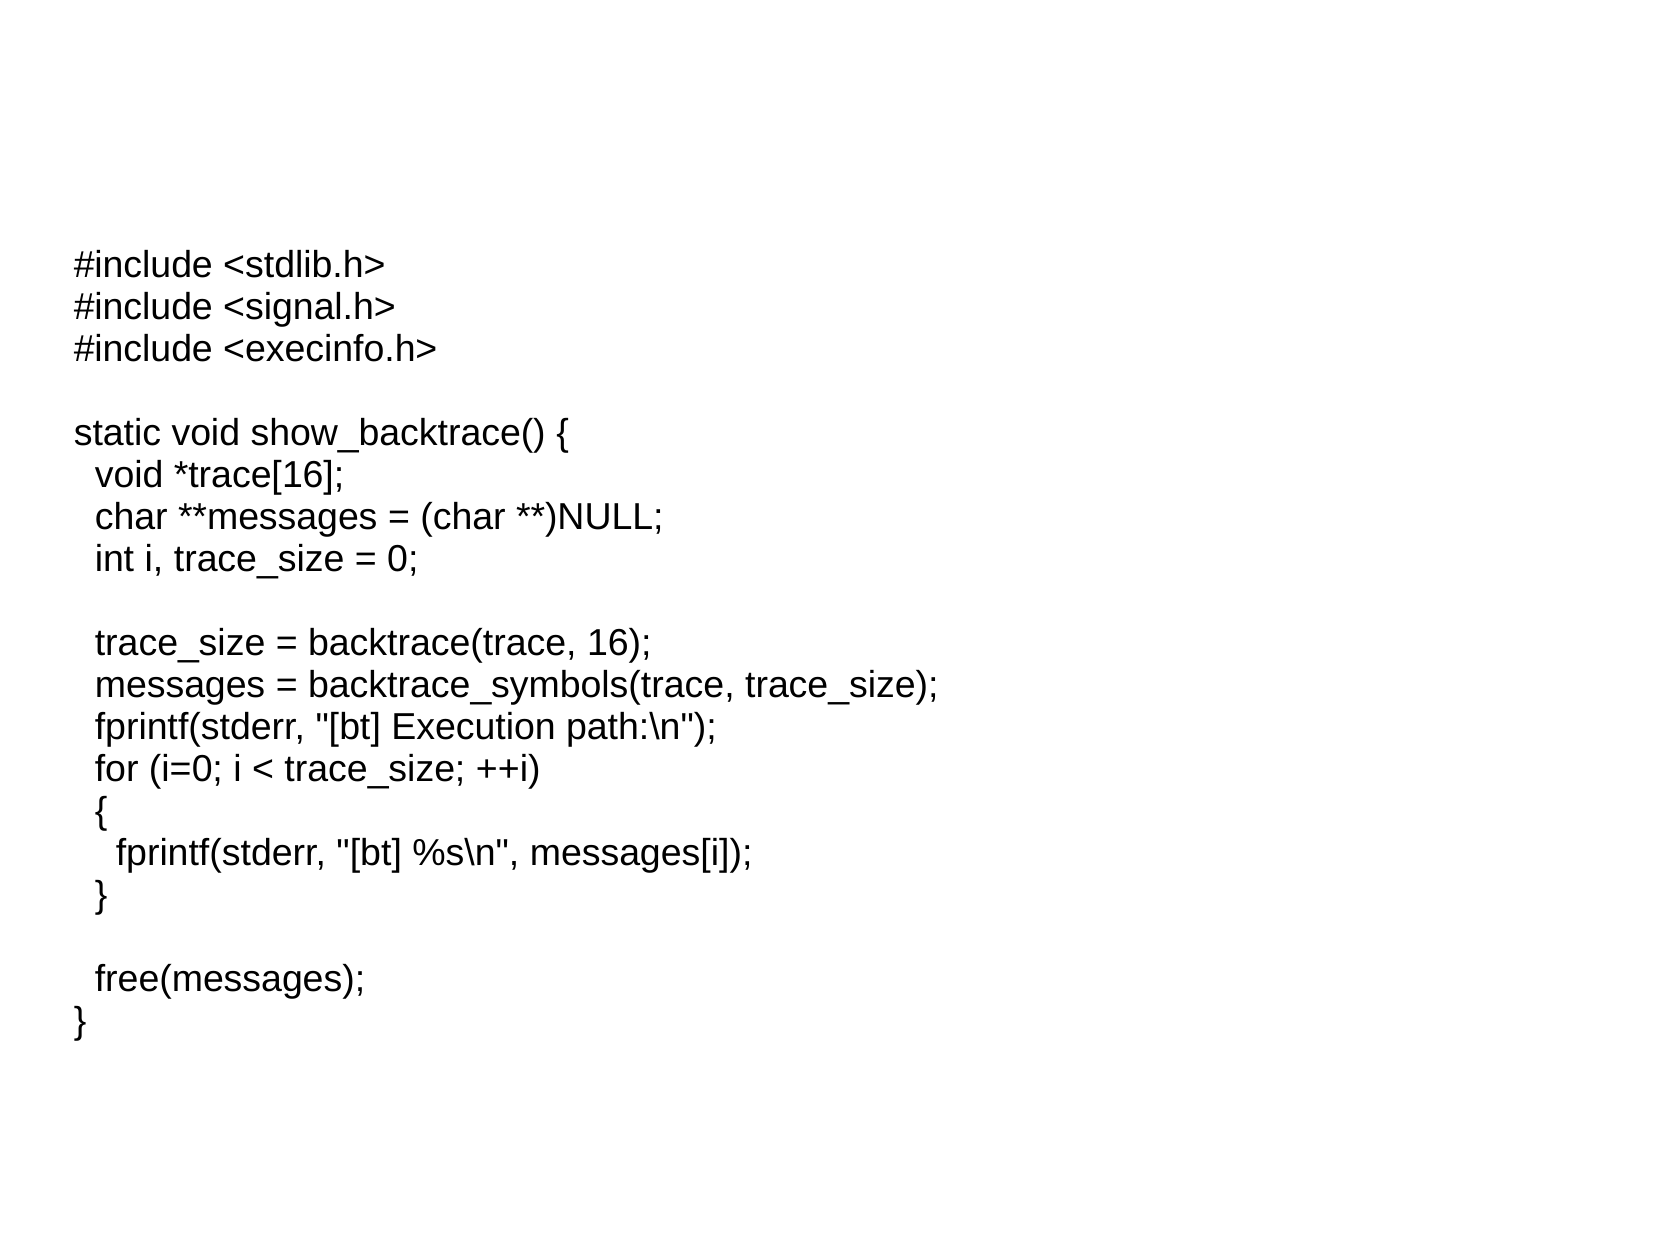

#include <stdlib.h>
#include <signal.h>
#include <execinfo.h>
static void show_backtrace() {
 void *trace[16];
 char **messages = (char **)NULL;
 int i, trace_size = 0;
 trace_size = backtrace(trace, 16);
 messages = backtrace_symbols(trace, trace_size);
 fprintf(stderr, "[bt] Execution path:\n");
 for (i=0; i < trace_size; ++i)
 {
 fprintf(stderr, "[bt] %s\n", messages[i]);
 }
 free(messages);
}